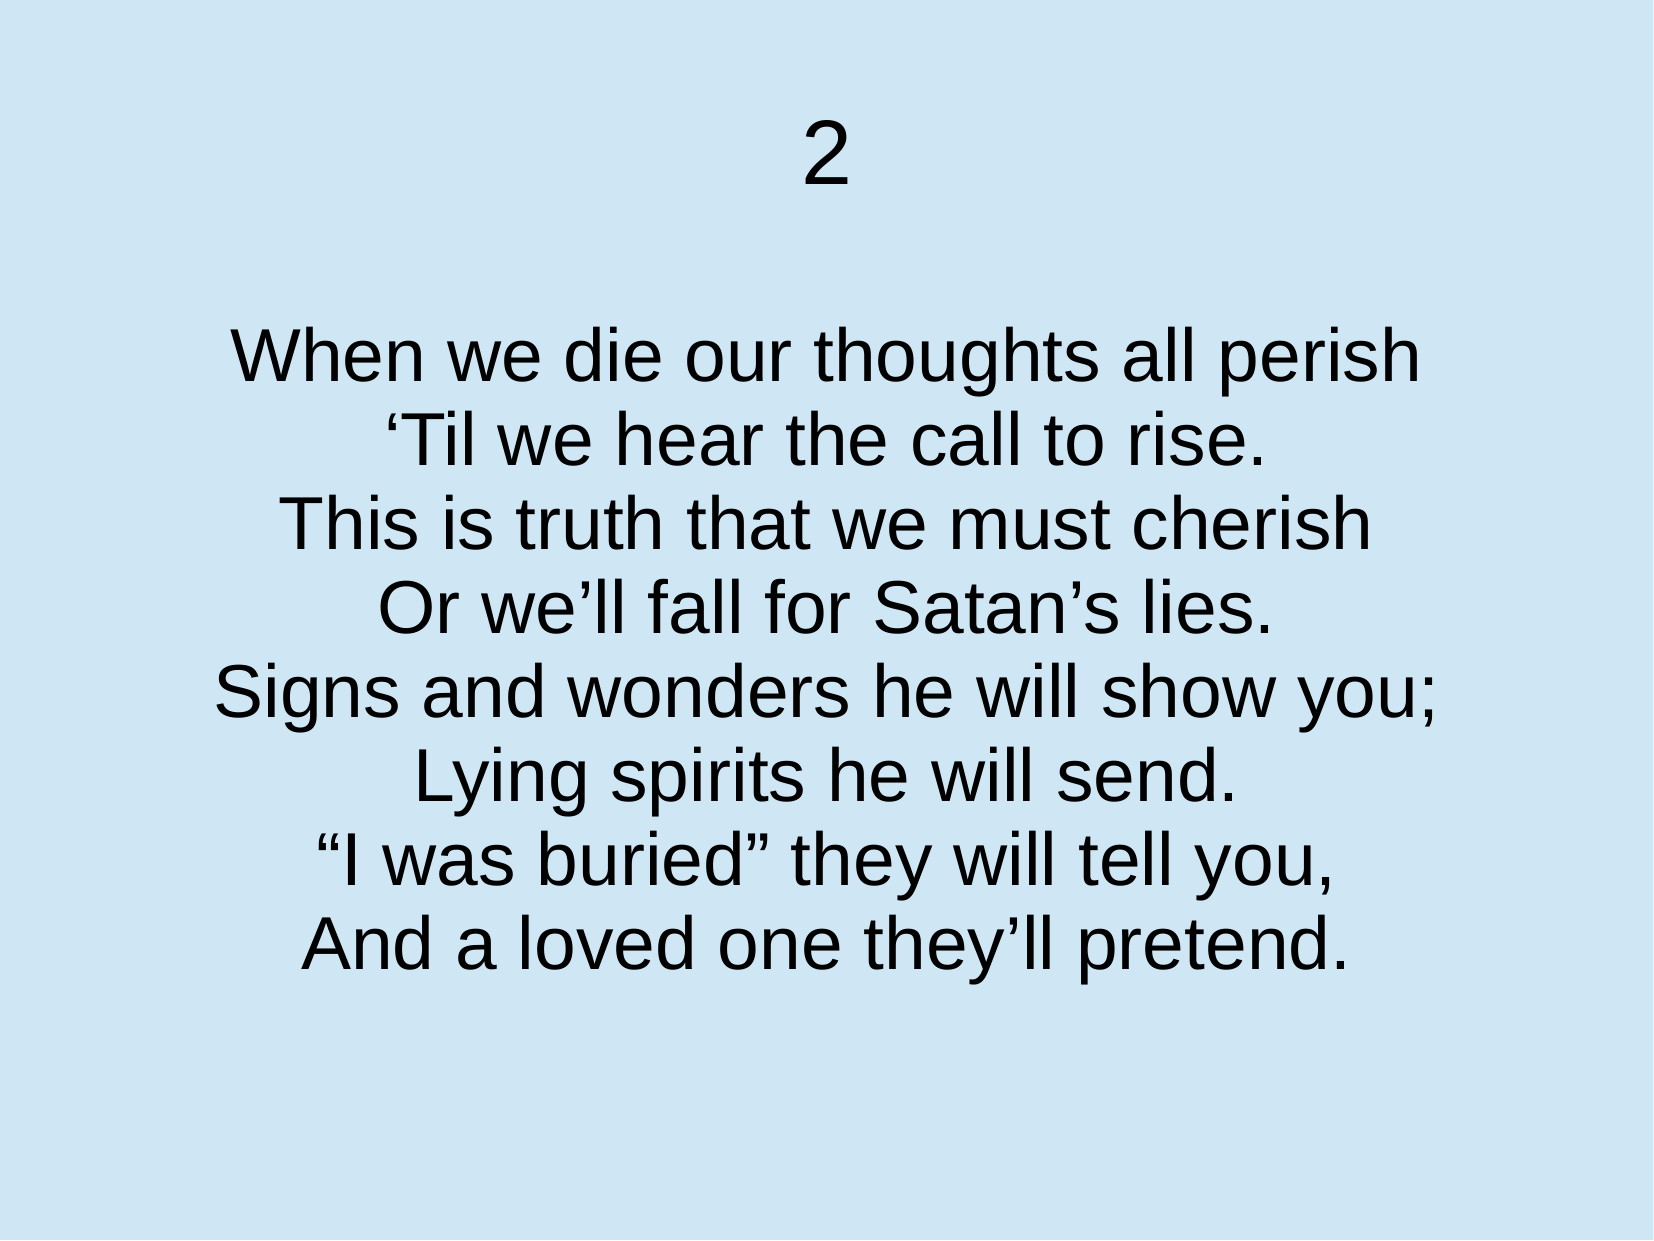

# 2
When we die our thoughts all perish
‘Til we hear the call to rise.
This is truth that we must cherish
Or we’ll fall for Satan’s lies.
Signs and wonders he will show you;
Lying spirits he will send.
“I was buried” they will tell you,
And a loved one they’ll pretend.